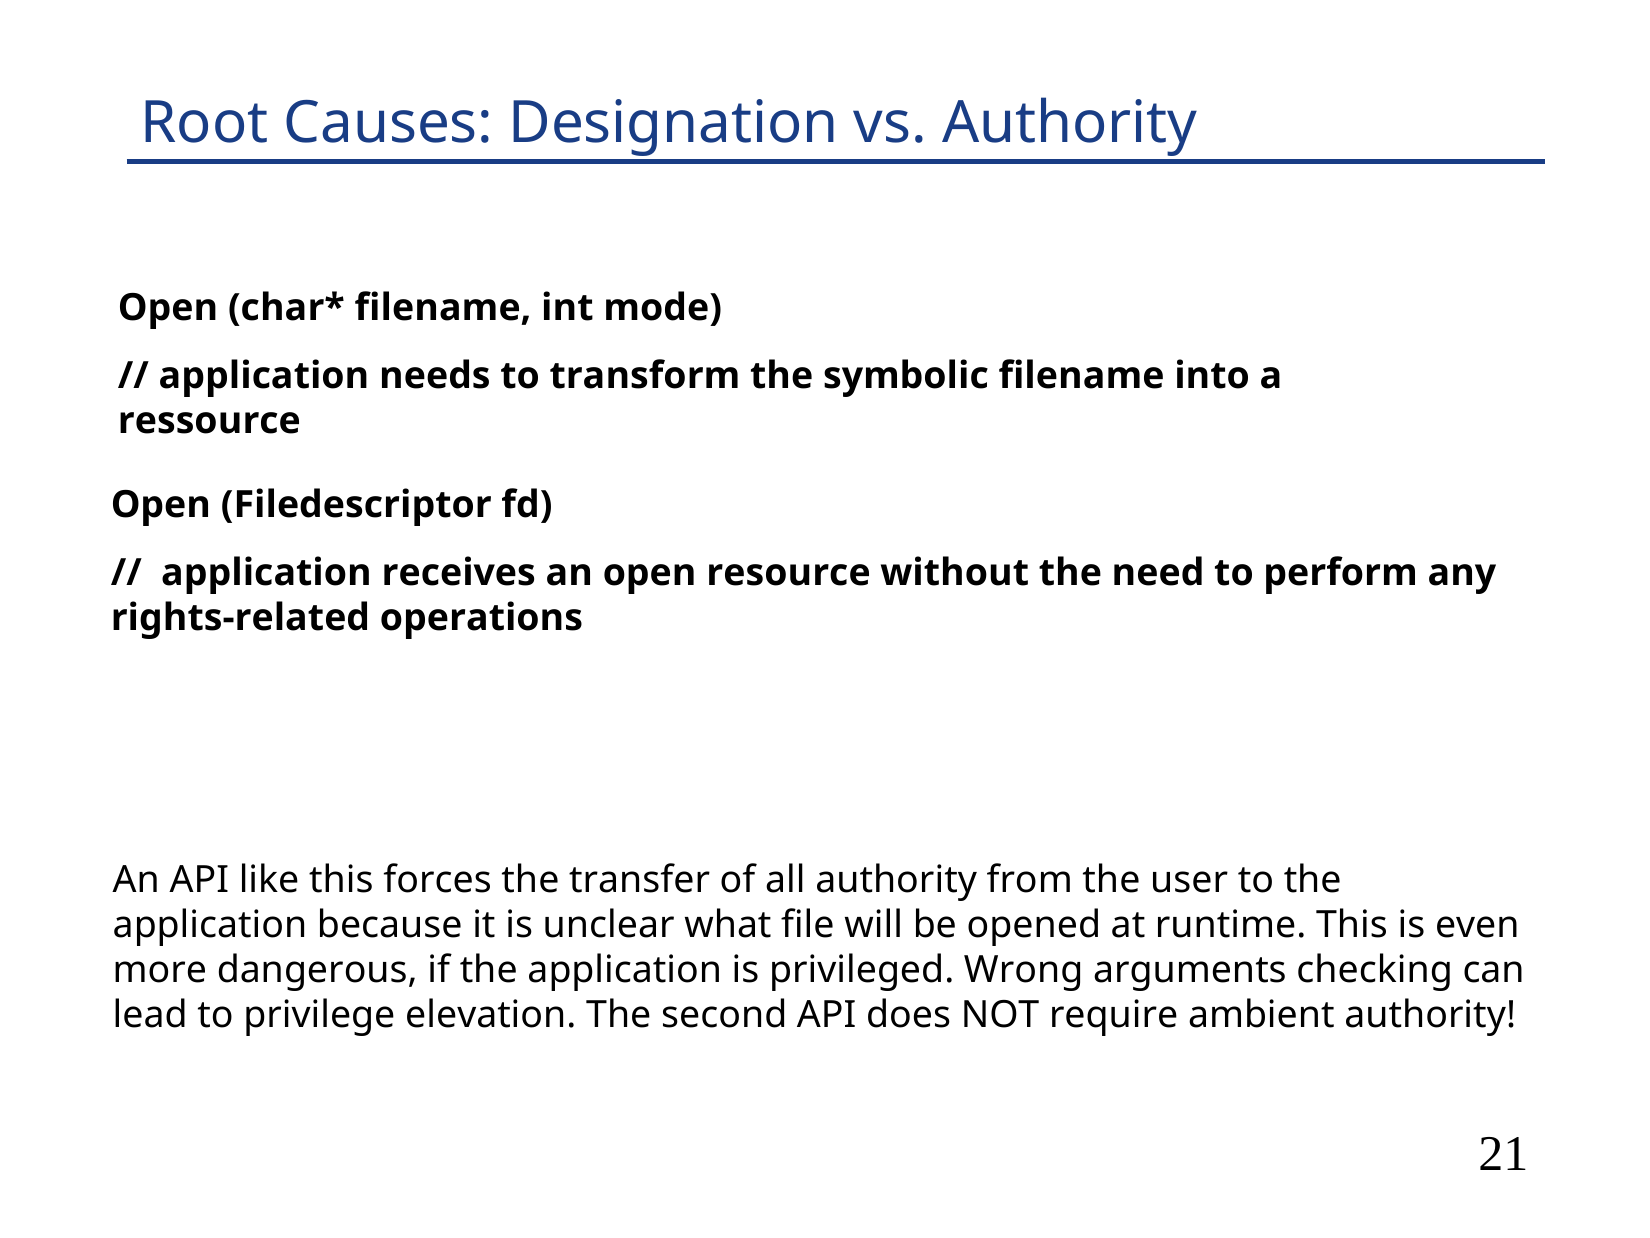

# Root Causes: Designation vs. Authority
Open (char* filename, int mode)
// application needs to transform the symbolic filename into a ressource
Open (Filedescriptor fd)
// application receives an open resource without the need to perform any rights-related operations
An API like this forces the transfer of all authority from the user to the application because it is unclear what file will be opened at runtime. This is even more dangerous, if the application is privileged. Wrong arguments checking can lead to privilege elevation. The second API does NOT require ambient authority!
21